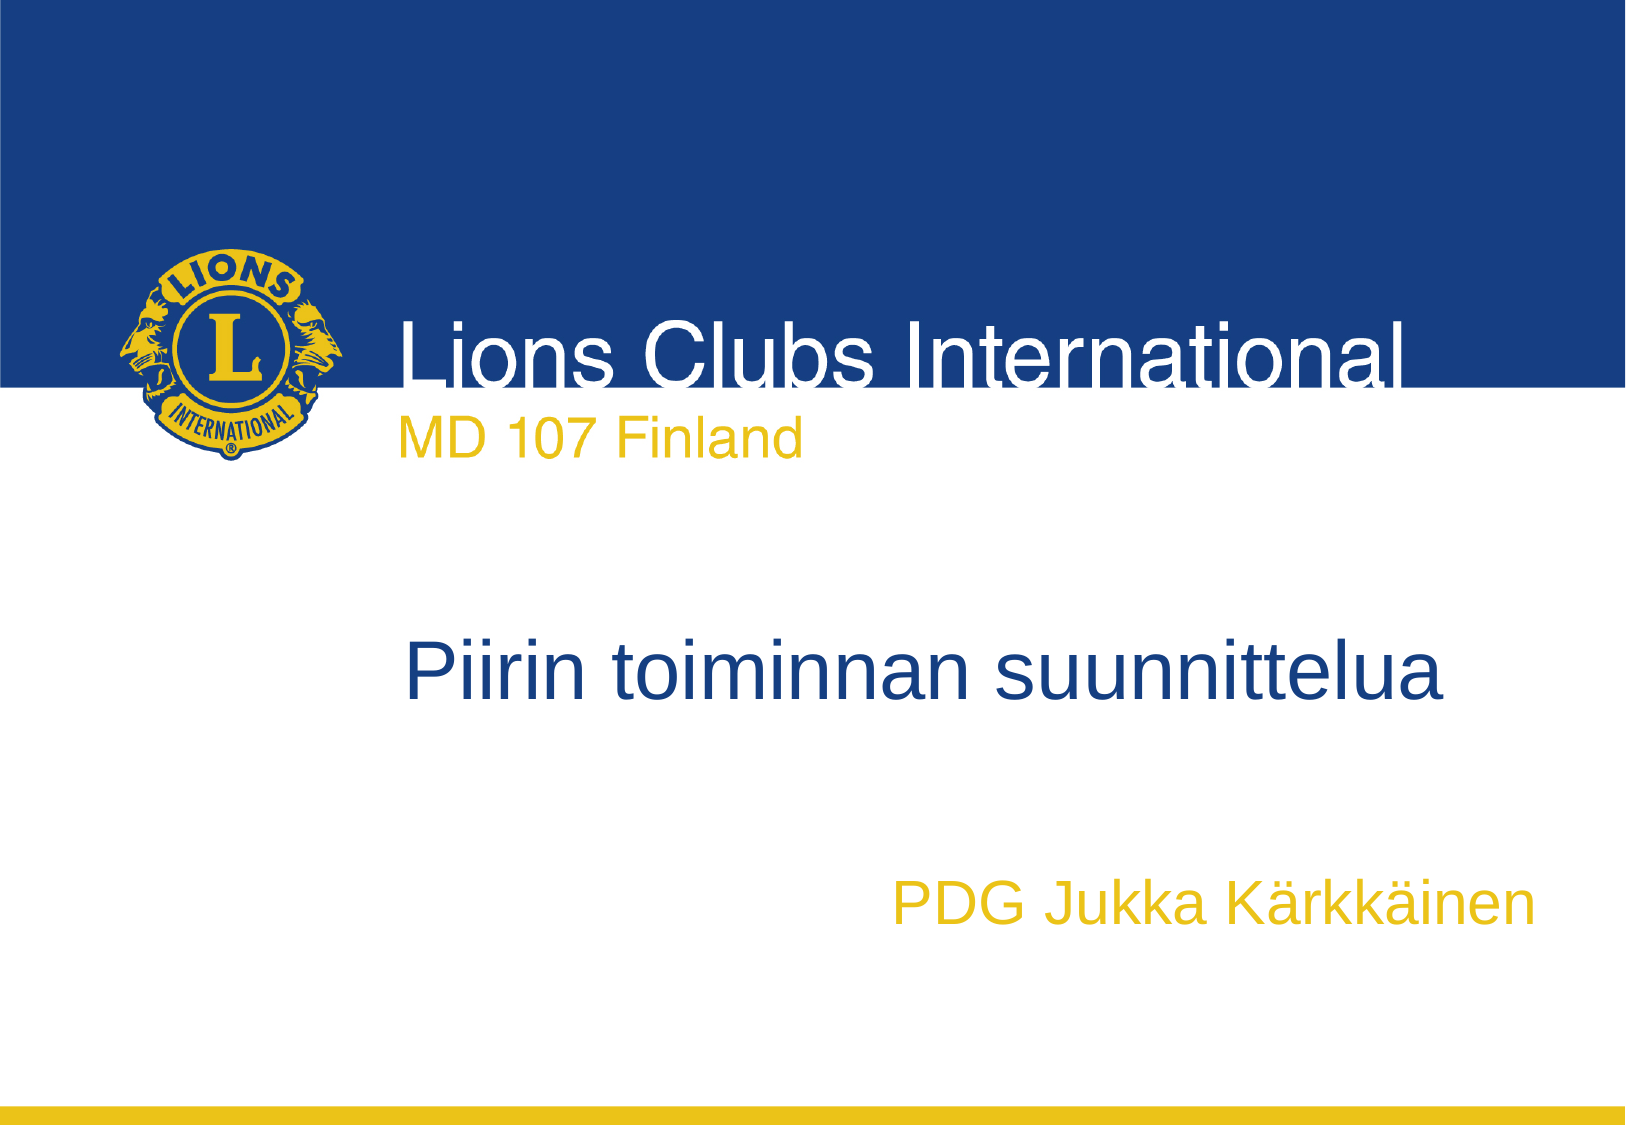

# Piirin toiminnan suunnittelua
PDG Jukka Kärkkäinen